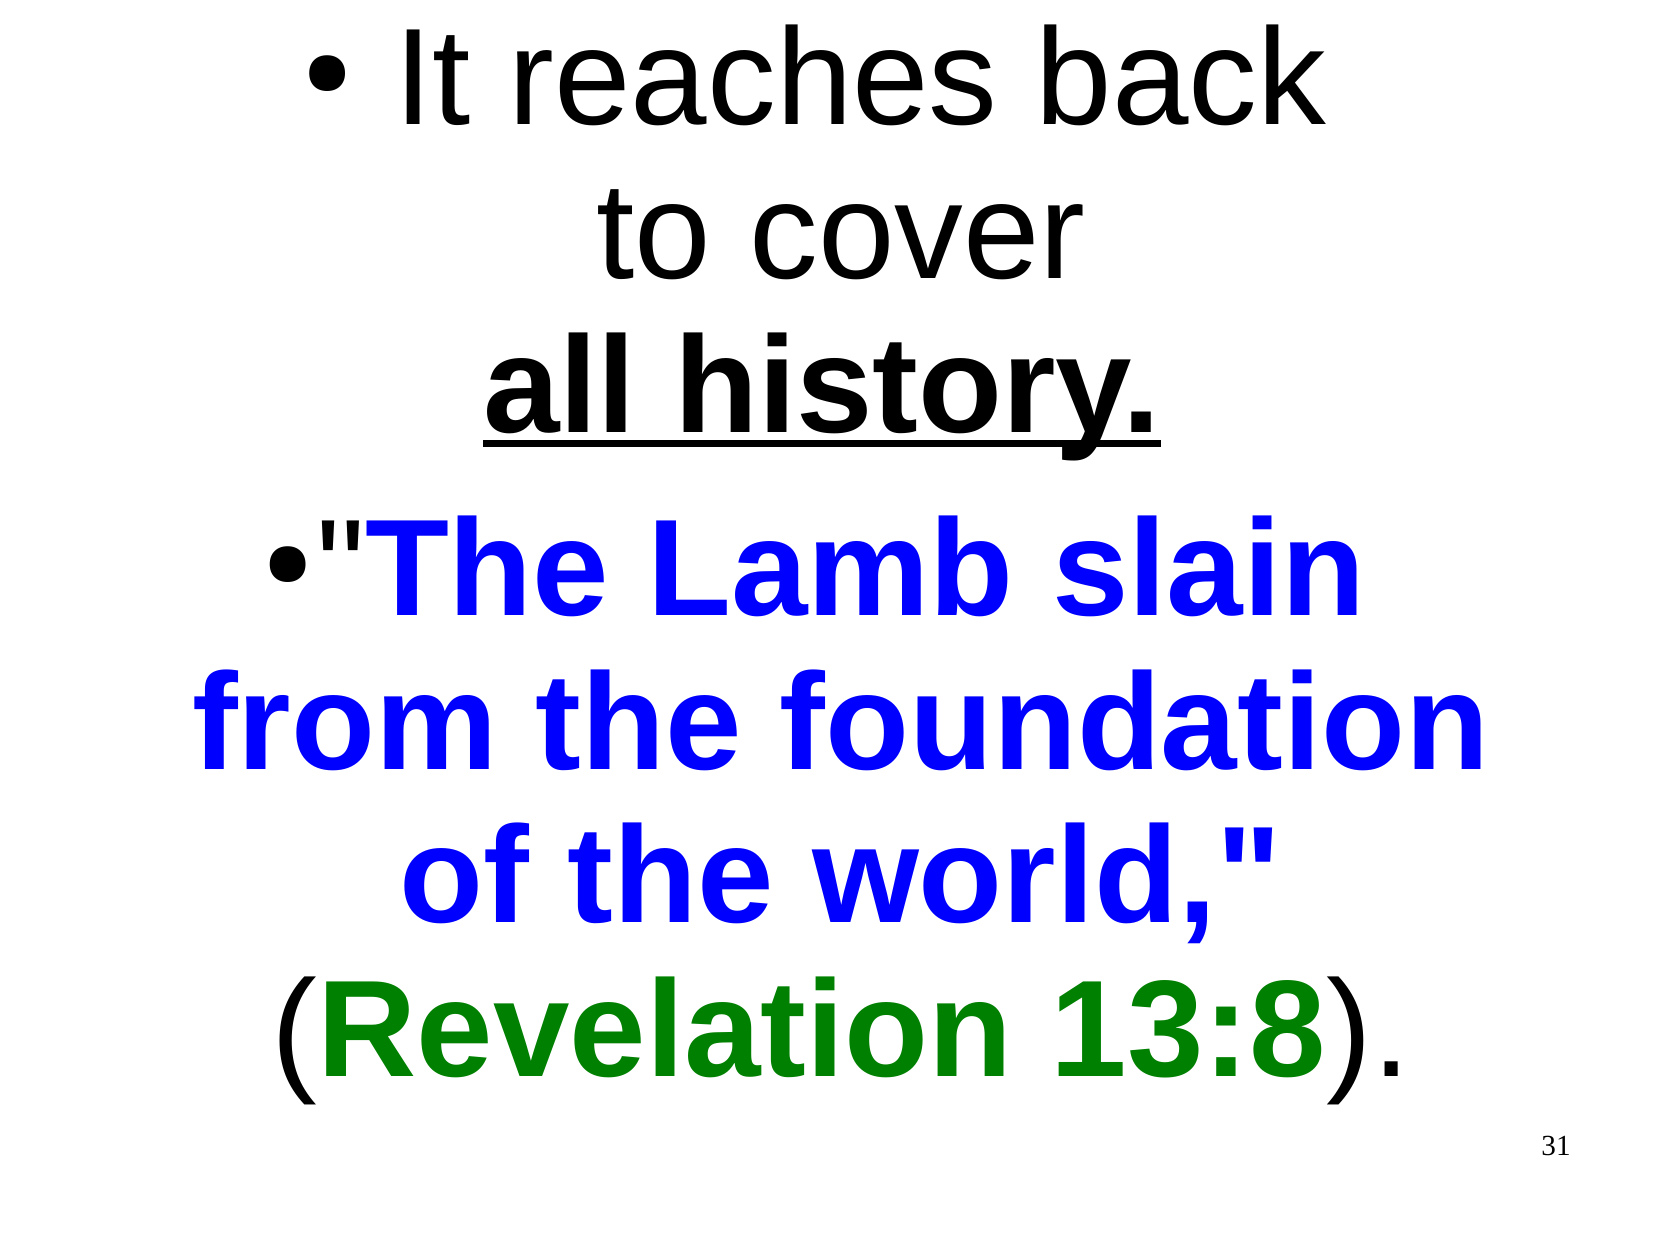

# It reaches back to cover all history.
"The Lamb slain
from the foundation
of the world,"
(Revelation 13:8).
31